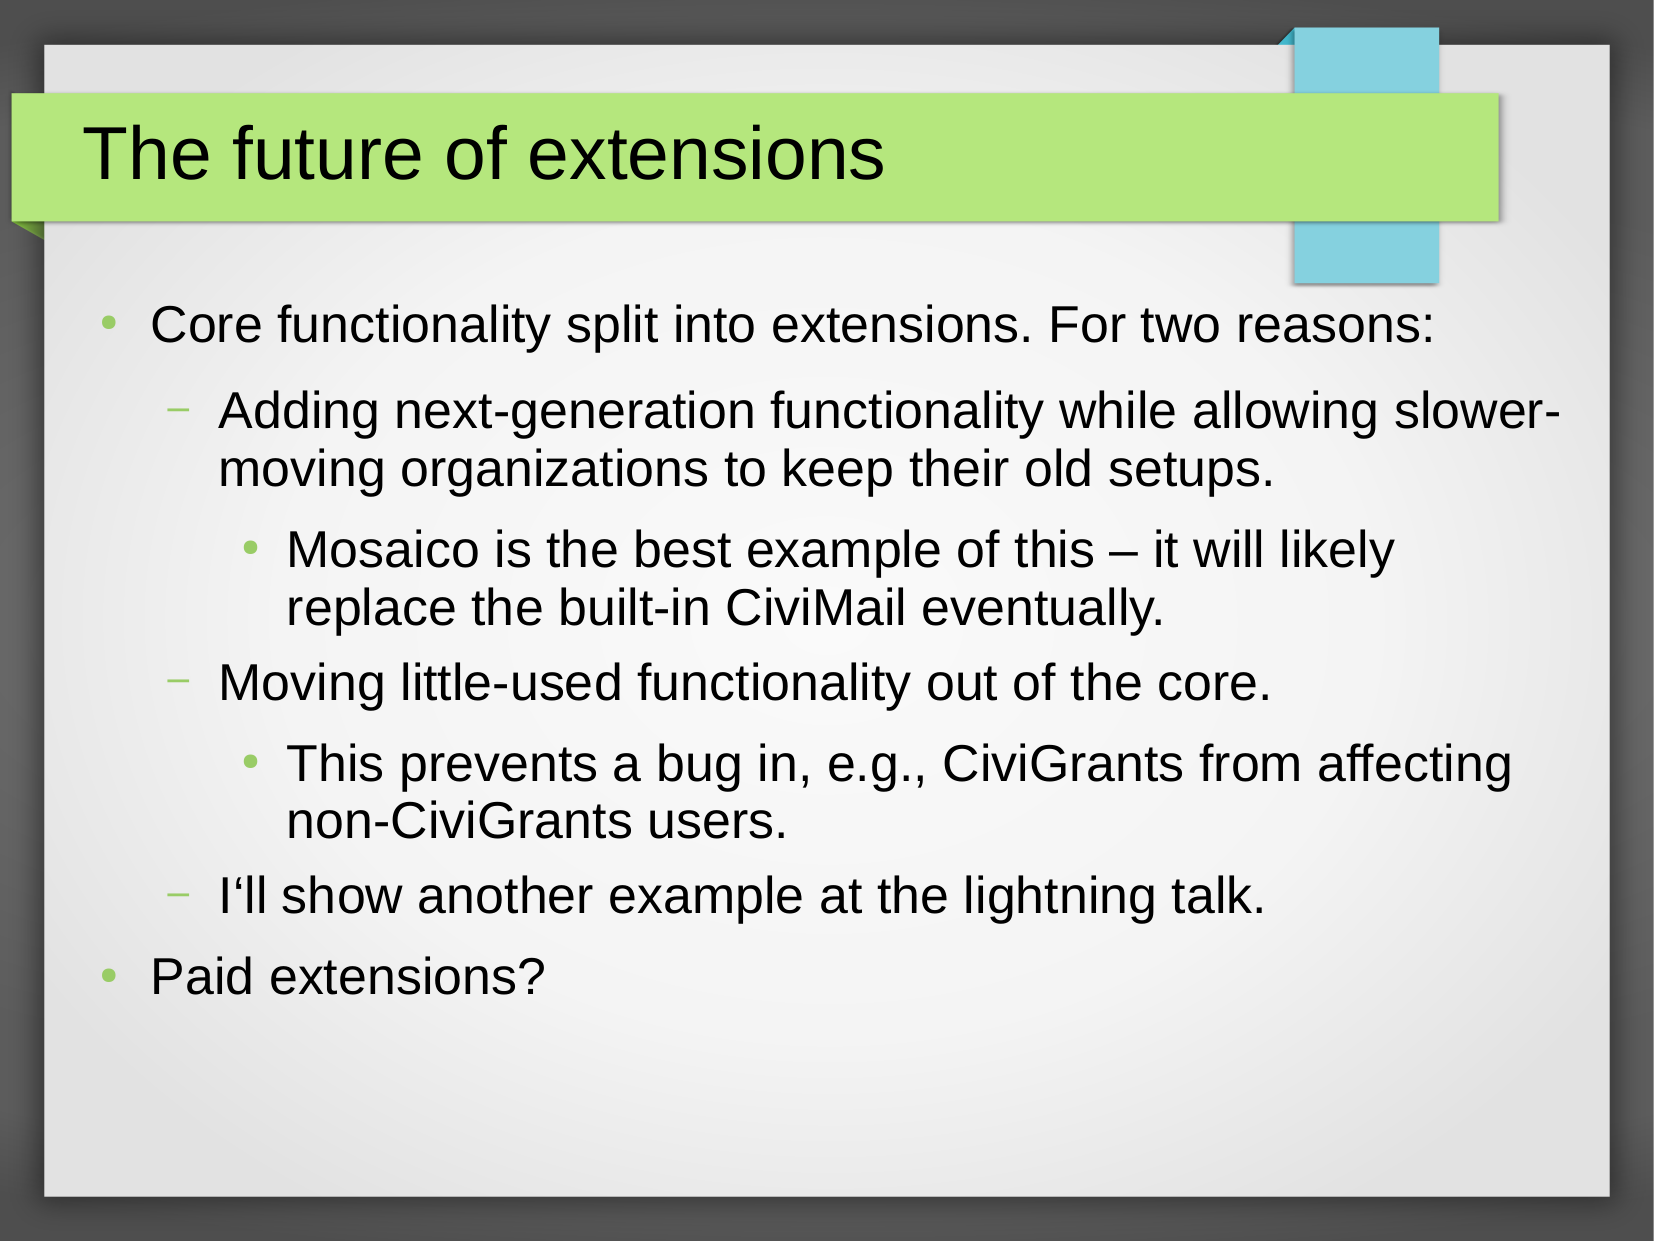

# The future of extensions
Core functionality split into extensions. For two reasons:
Adding next-generation functionality while allowing slower-moving organizations to keep their old setups.
Mosaico is the best example of this – it will likely replace the built-in CiviMail eventually.
Moving little-used functionality out of the core.
This prevents a bug in, e.g., CiviGrants from affecting non-CiviGrants users.
I‘ll show another example at the lightning talk.
Paid extensions?